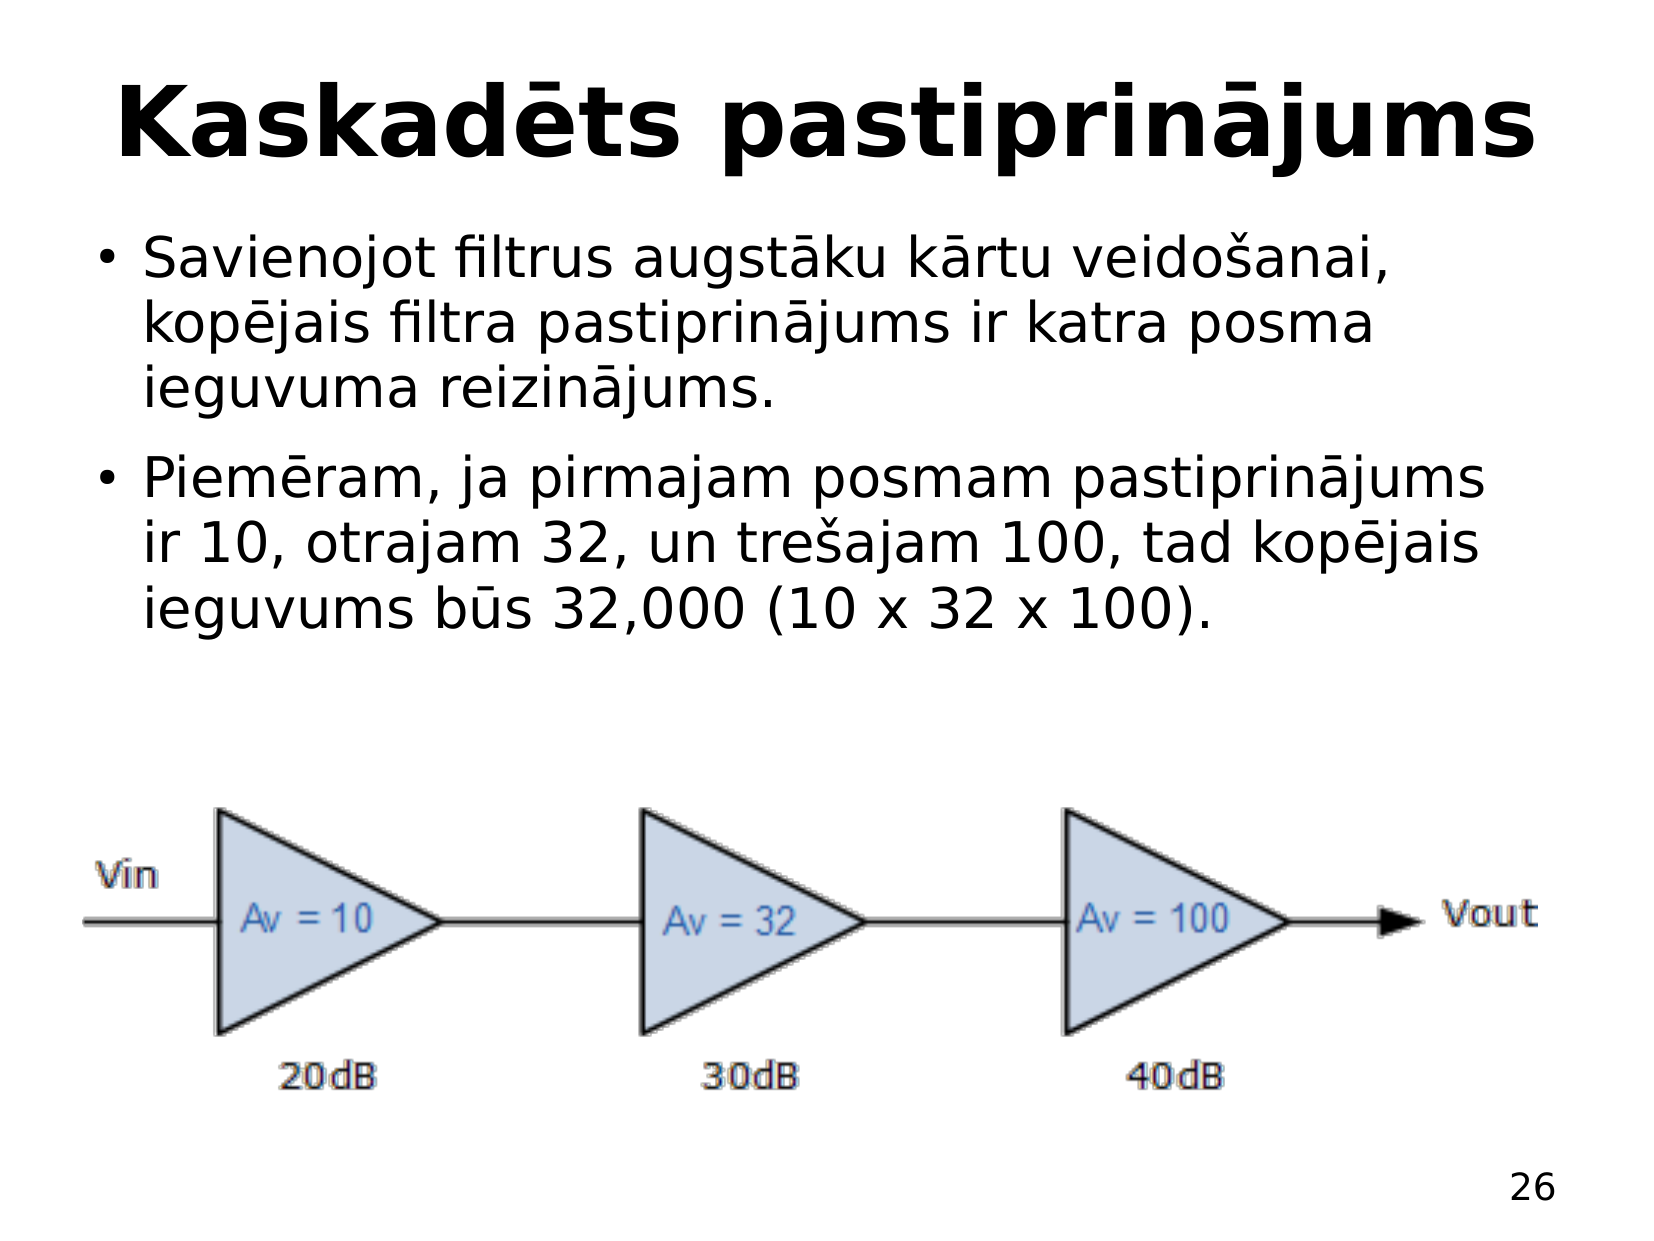

# Kaskadēts pastiprinājums
Savienojot filtrus augstāku kārtu veidošanai, kopējais filtra pastiprinājums ir katra posma ieguvuma reizinājums.
Piemēram, ja pirmajam posmam pastiprinājums ir 10, otrajam 32, un trešajam 100, tad kopējais ieguvums būs 32,000 (10 x 32 x 100).